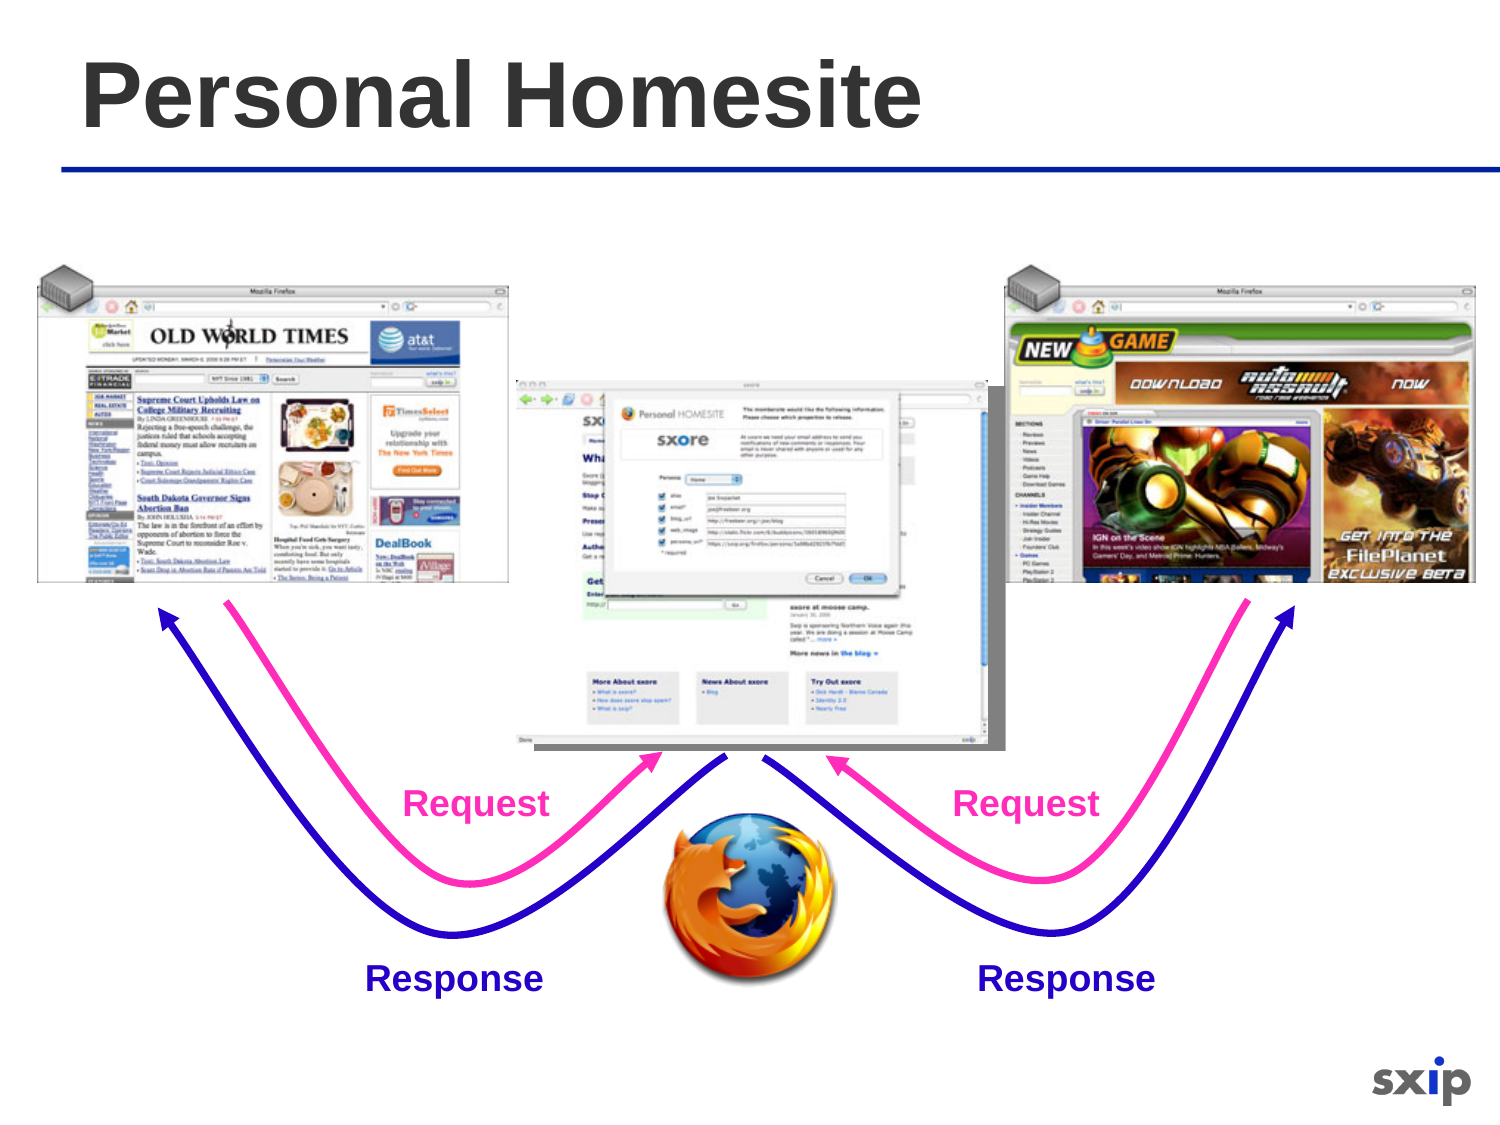

# Personal Homesite
Request
Request
Response
Response